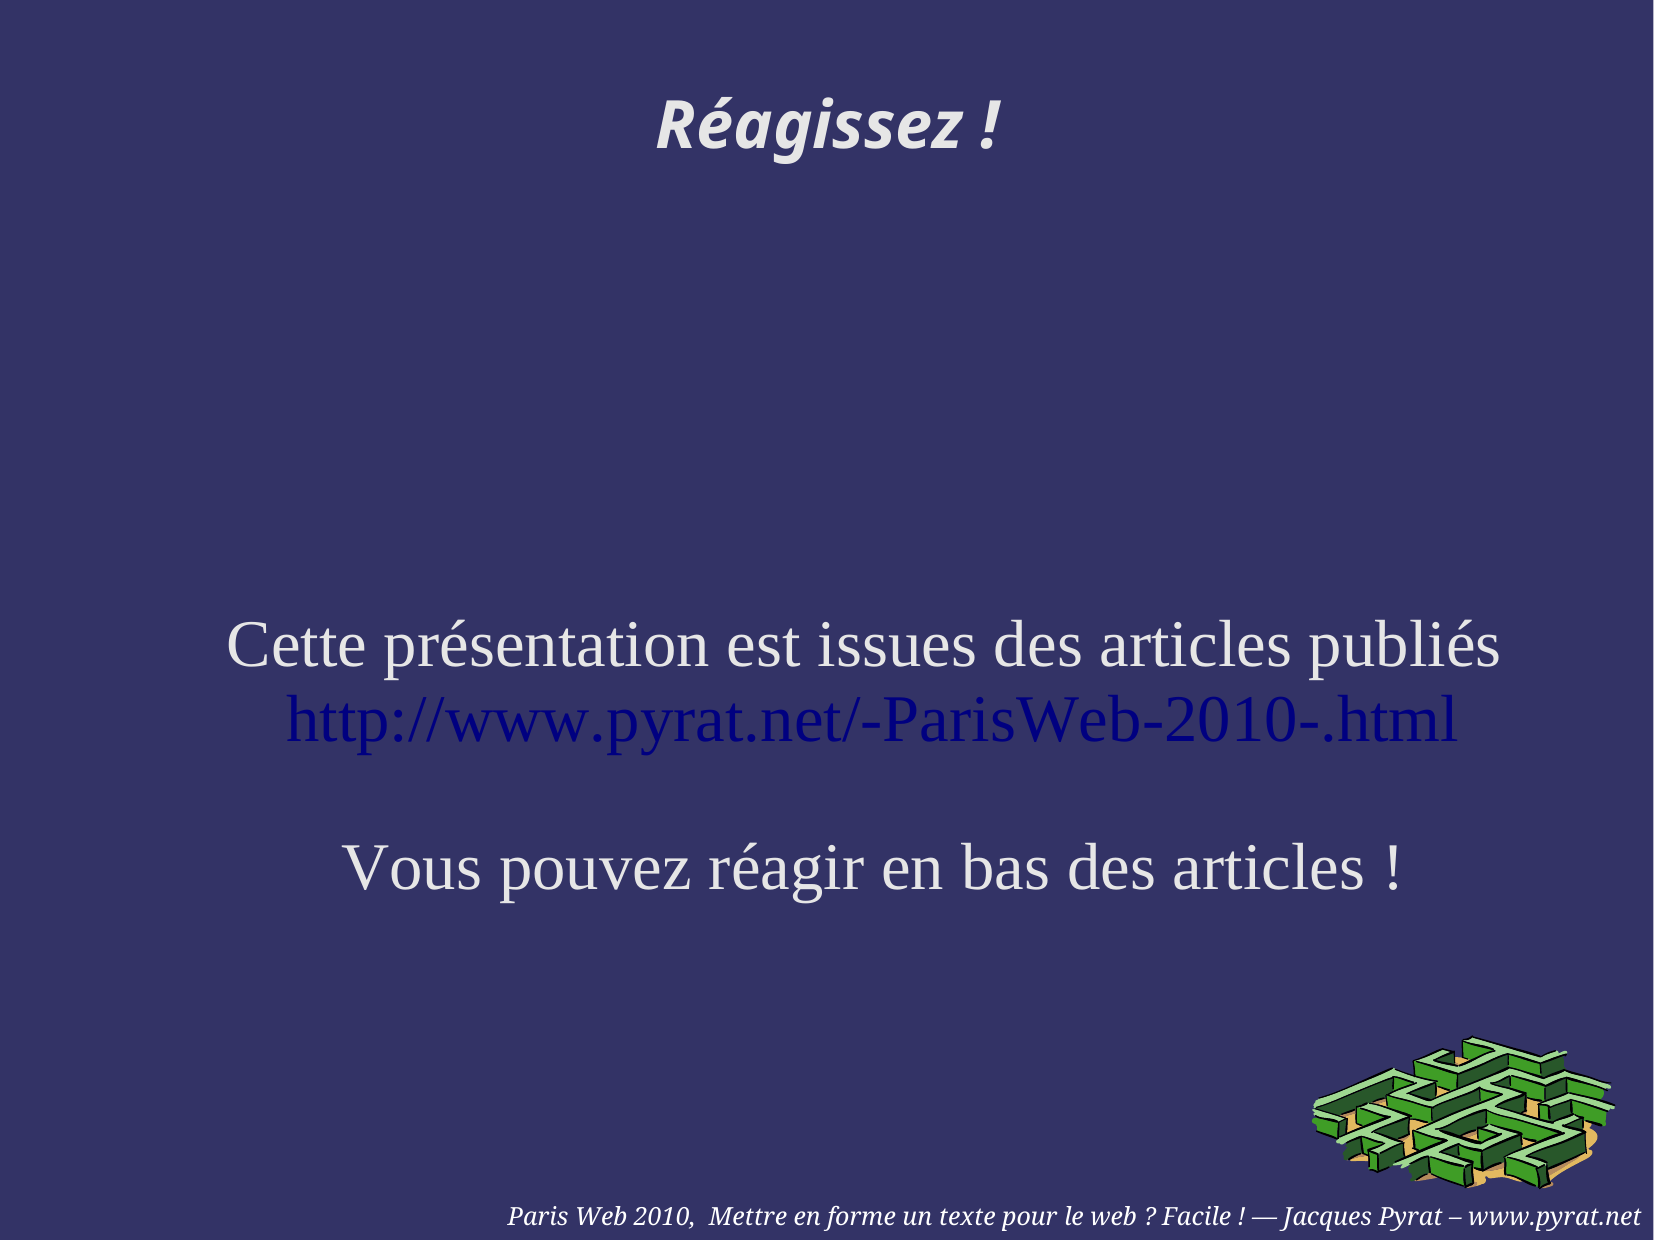

# Réagissez !
Cette présentation est issues des articles publiés
http://www.pyrat.net/-ParisWeb-2010-.html
Vous pouvez réagir en bas des articles !